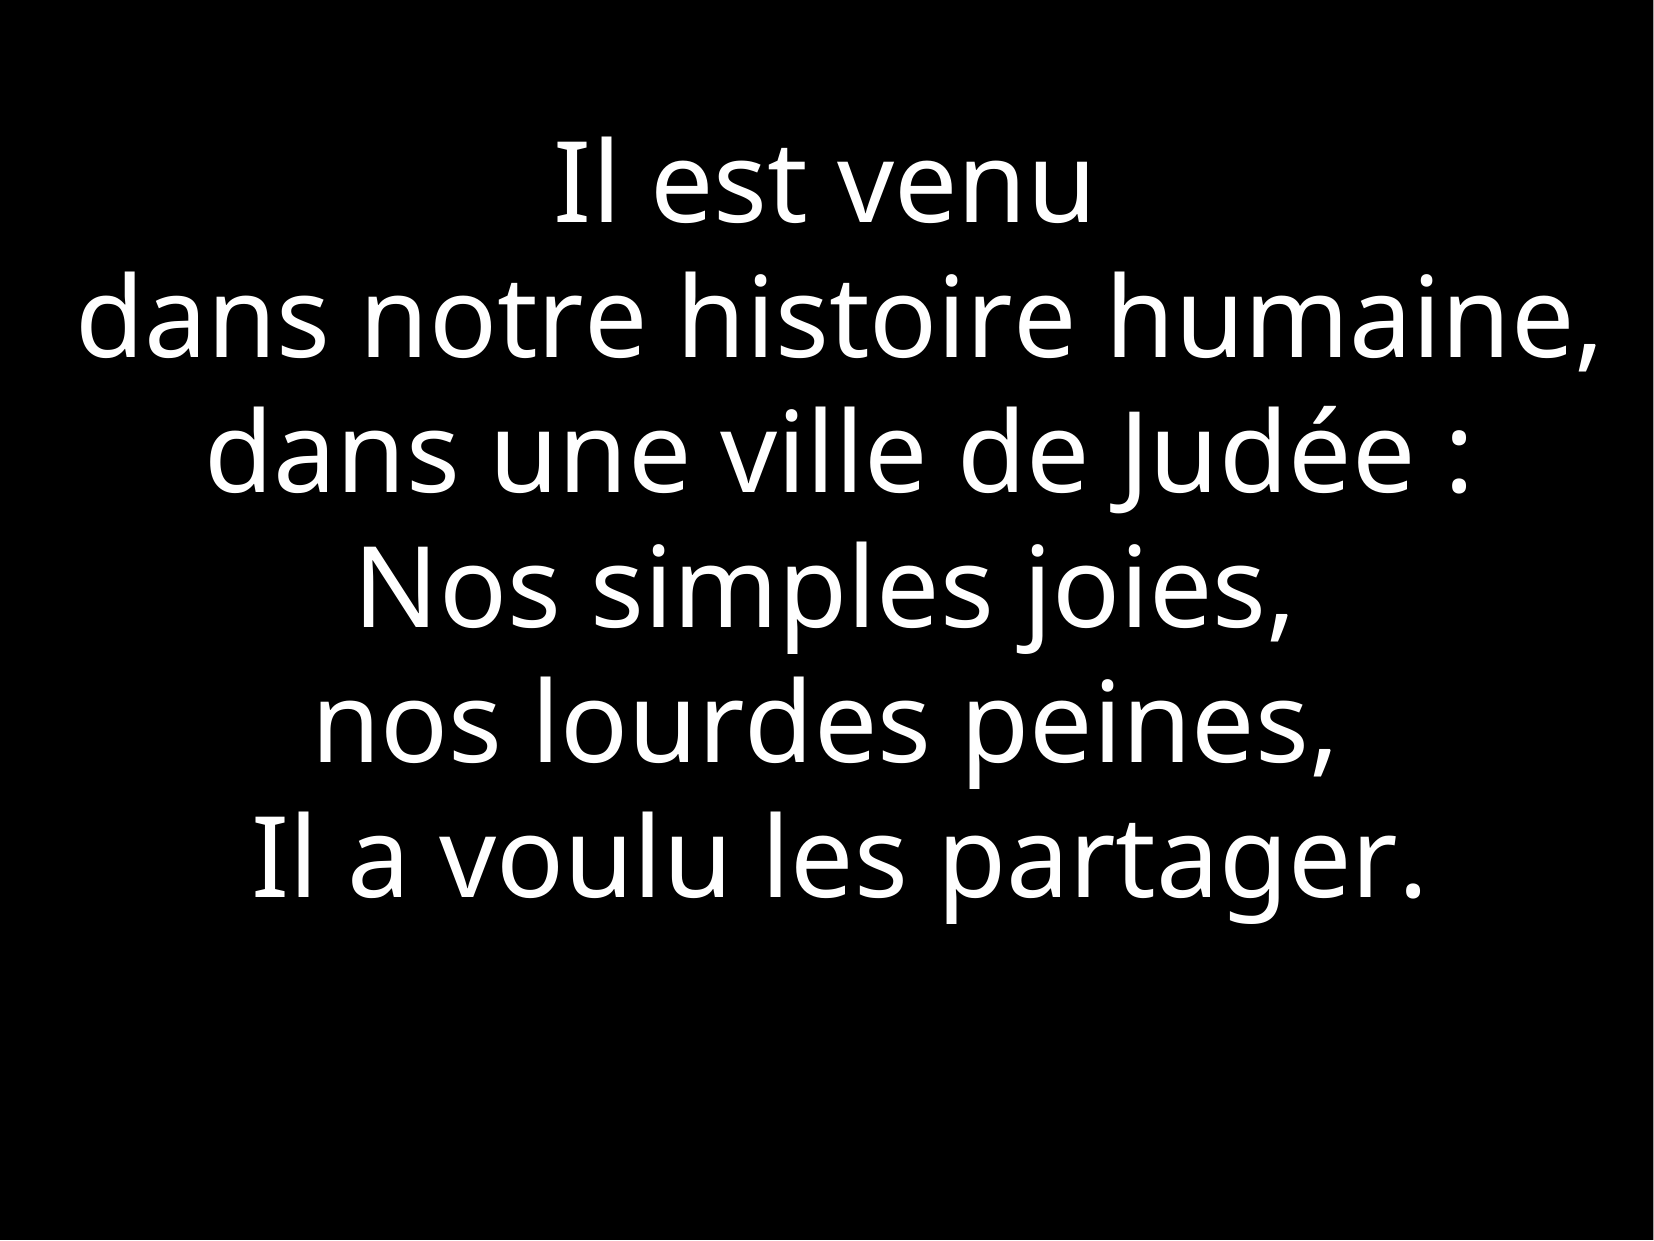

# Il est venu dans notre histoire humaine, dans une ville de Judée : Nos simples joies, nos lourdes peines, Il a voulu les partager.